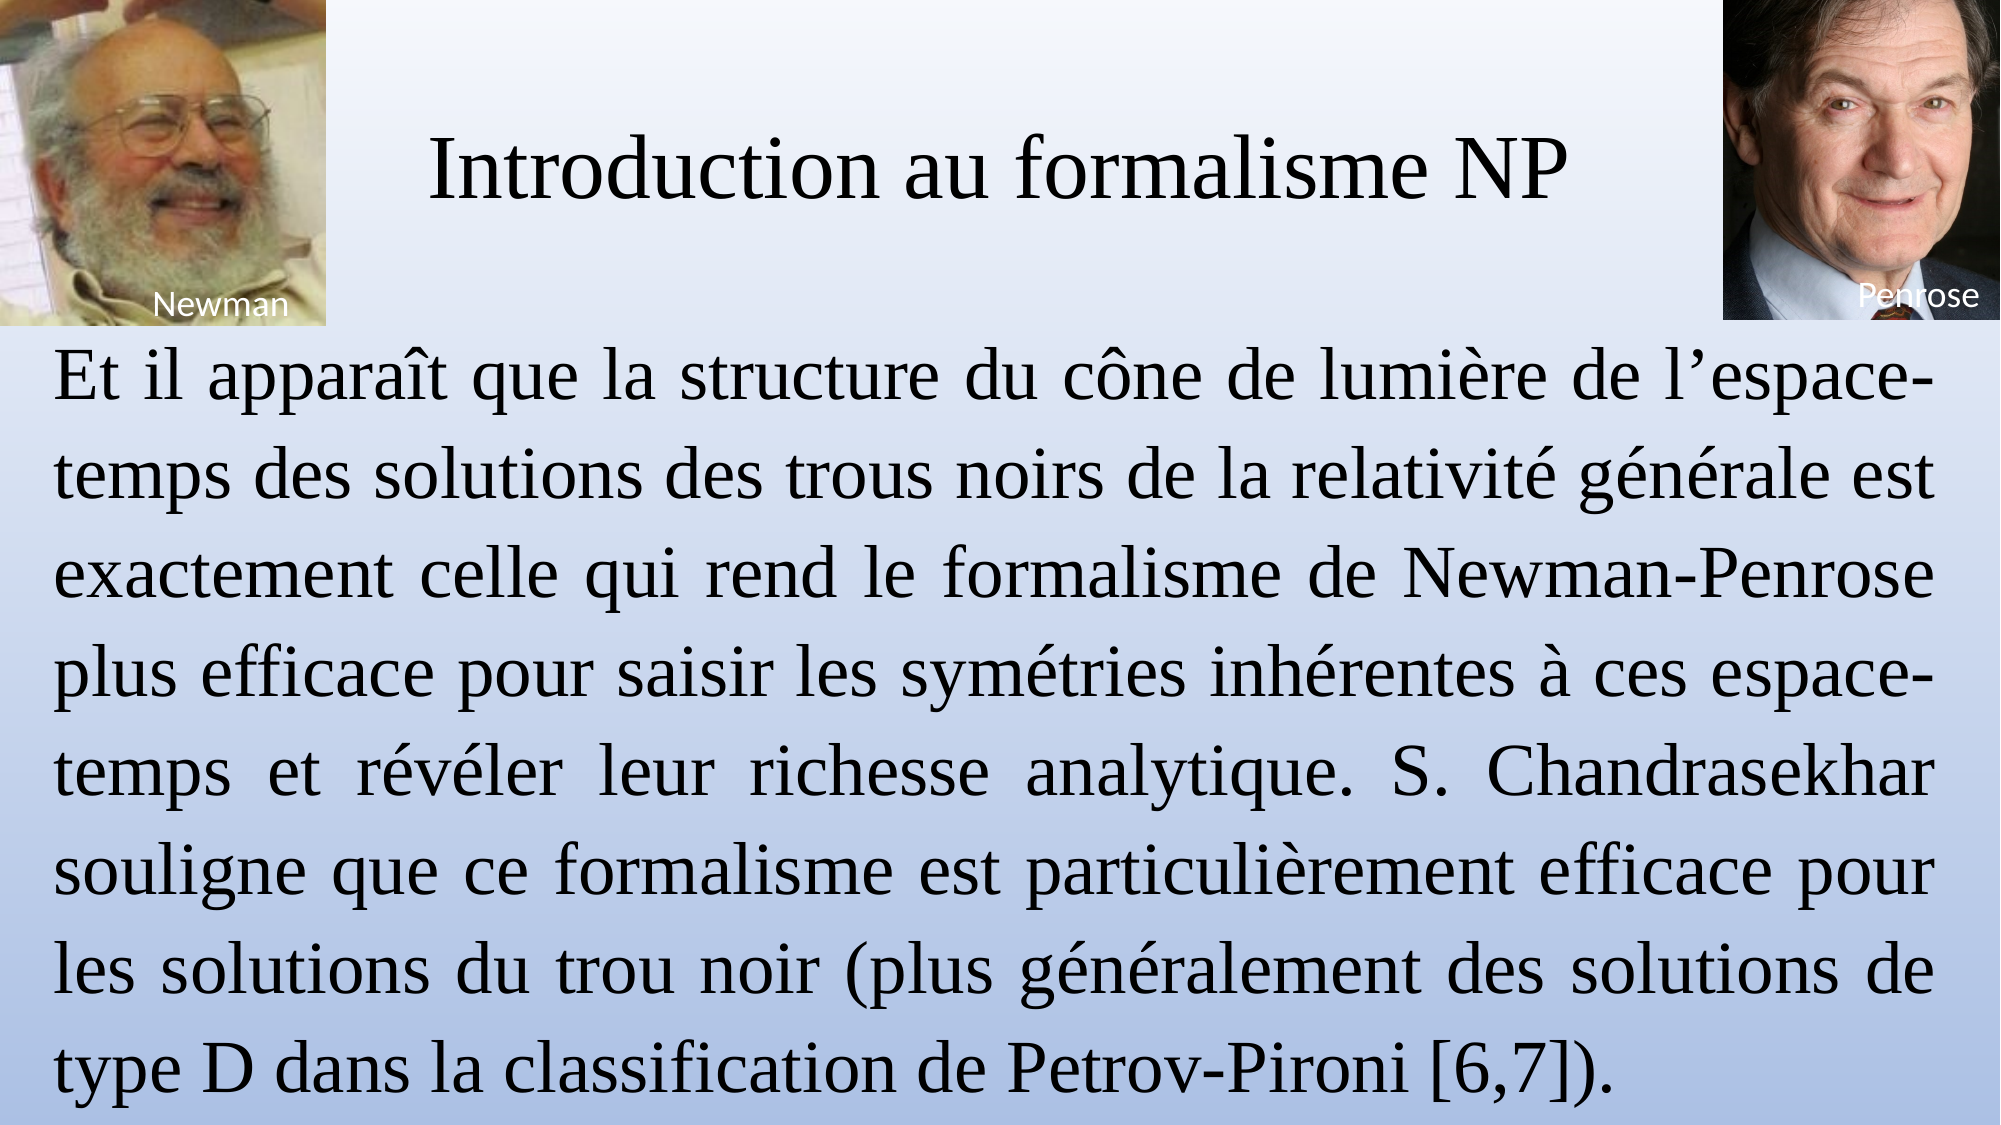

# Introduction au formalisme NP
Penrose
Newman
Et il apparaît que la structure du cône de lumière de l’espace-temps des solutions des trous noirs de la relativité générale est exactement celle qui rend le formalisme de Newman-Penrose plus efficace pour saisir les symétries inhérentes à ces espace-temps et révéler leur richesse analytique. S. Chandrasekhar souligne que ce formalisme est particulièrement efficace pour les solutions du trou noir (plus généralement des solutions de type D dans la classification de Petrov-Pironi [6,7]).